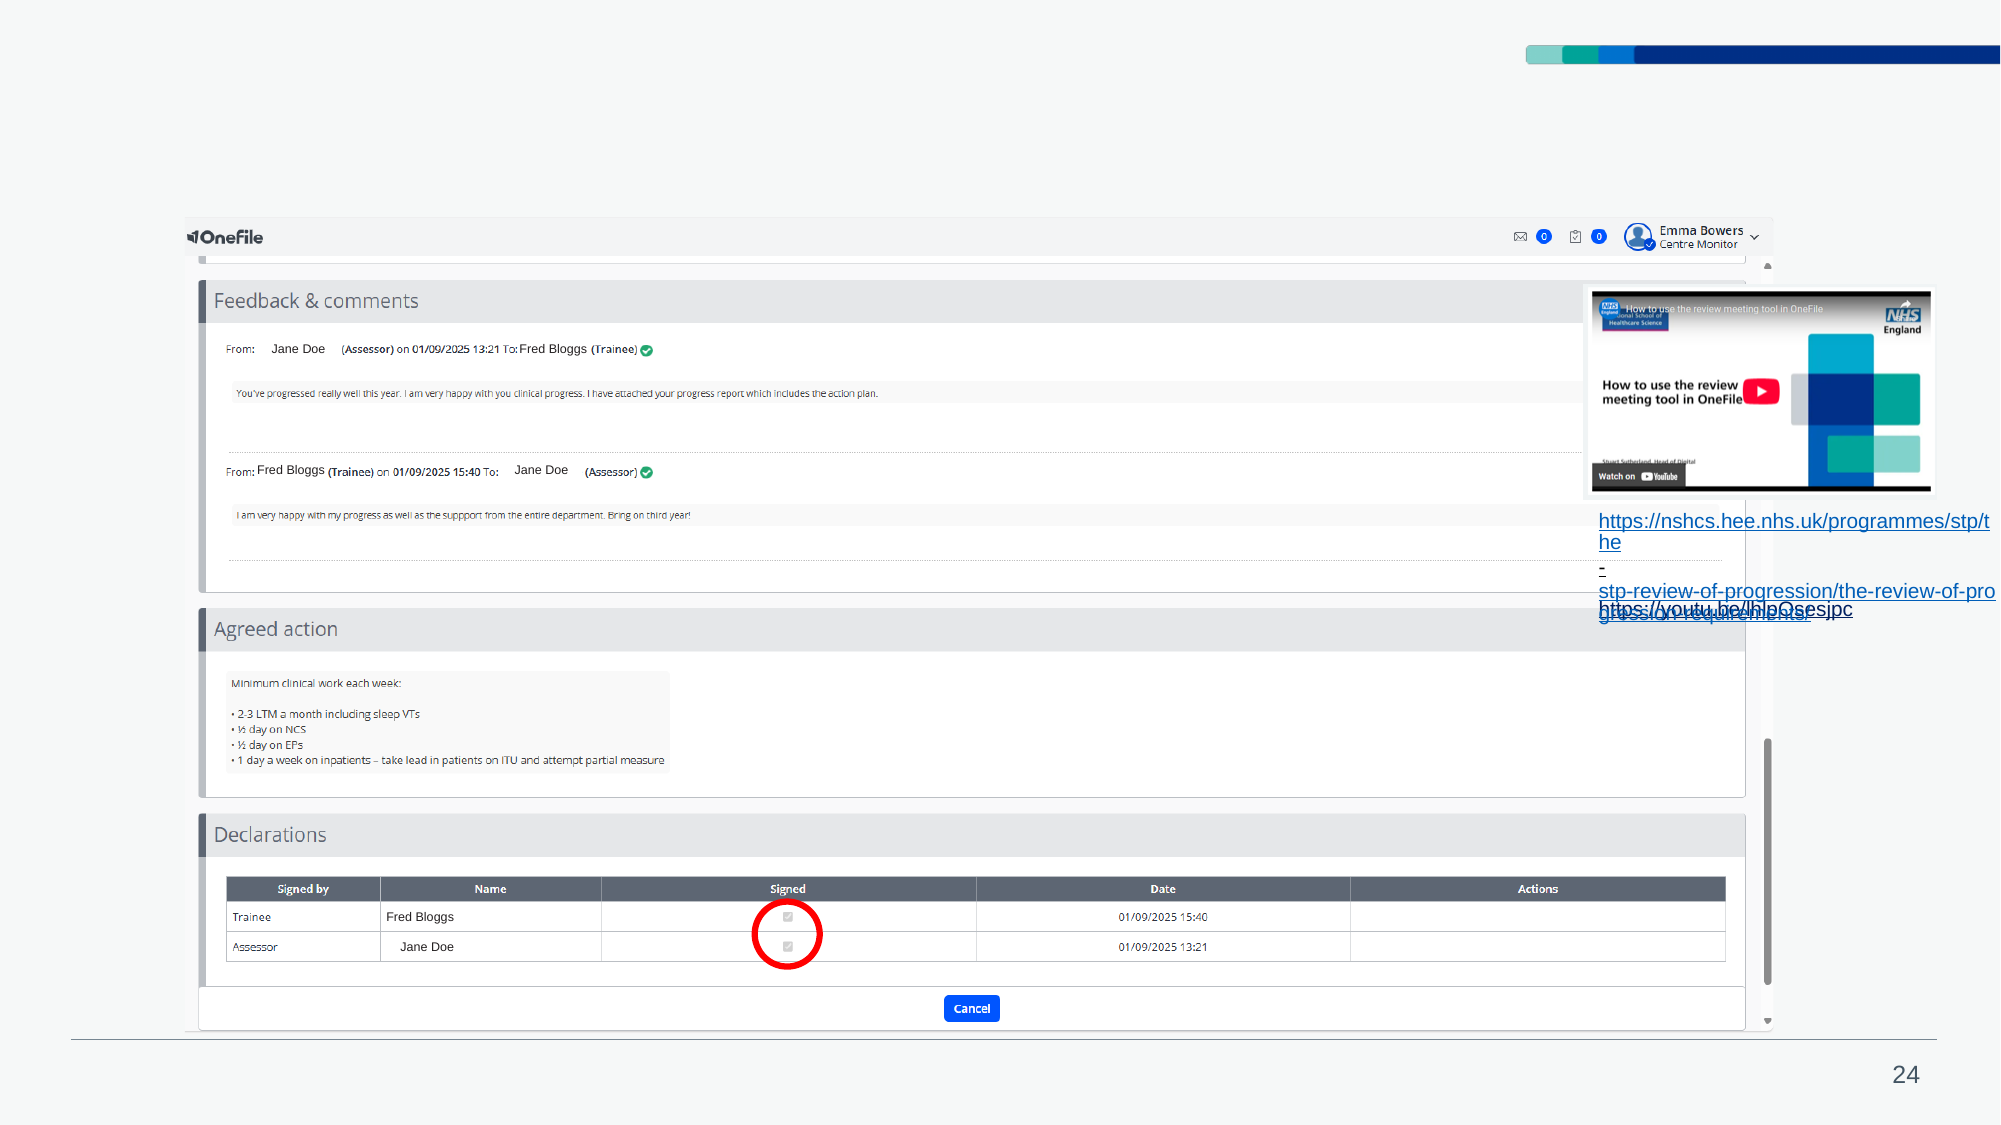

Jane Doe
Fred Bloggs
Fred Bloggs
Jane Doe
# Progression model – Annual Meeting
https://nshcs.hee.nhs.uk/programmes/stp/the-stp-review-of-progression/the-review-of-progression-requirements/
https://youtu.be/lhlpOsesjpc
Fred Bloggs
Jane Doe